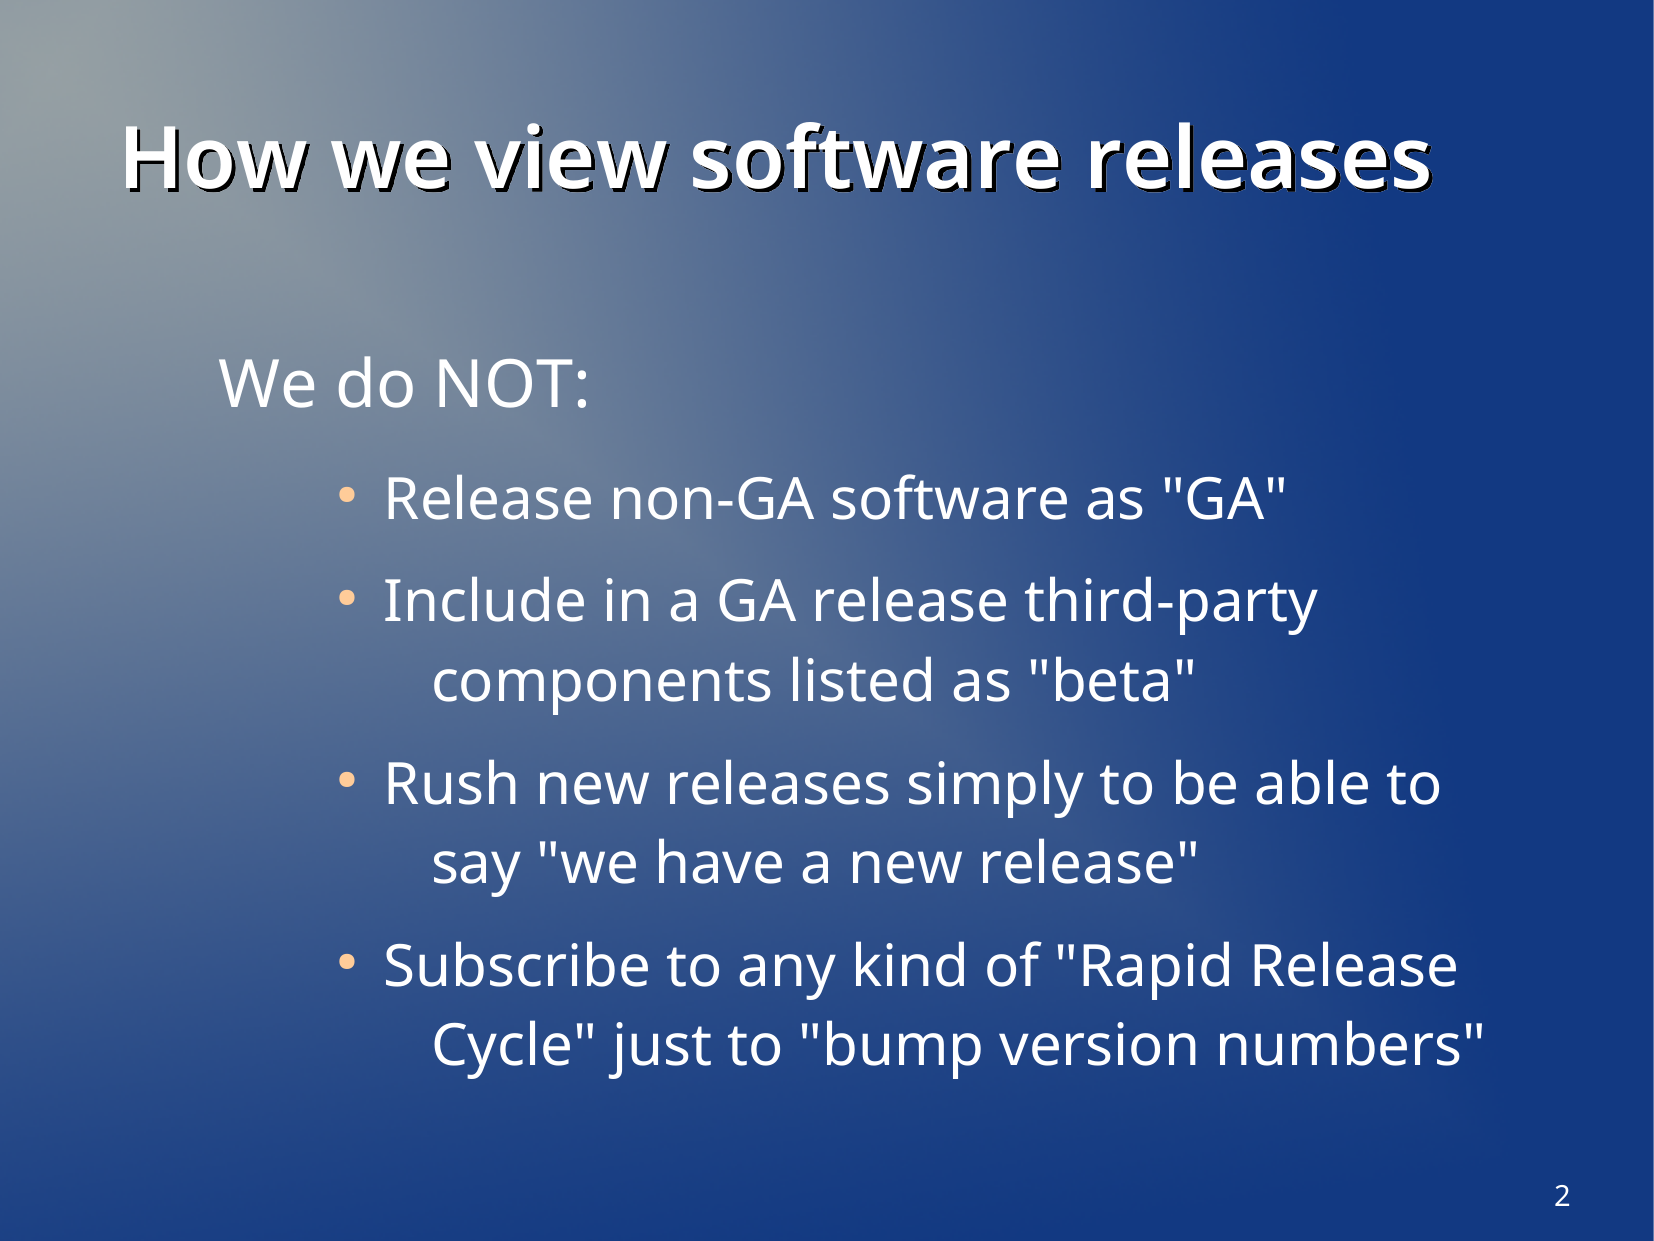

# How we view software releases
We do NOT:
Release non-GA software as "GA"
Include in a GA release third-party components listed as "beta"
Rush new releases simply to be able to say "we have a new release"
Subscribe to any kind of "Rapid Release Cycle" just to "bump version numbers"
2